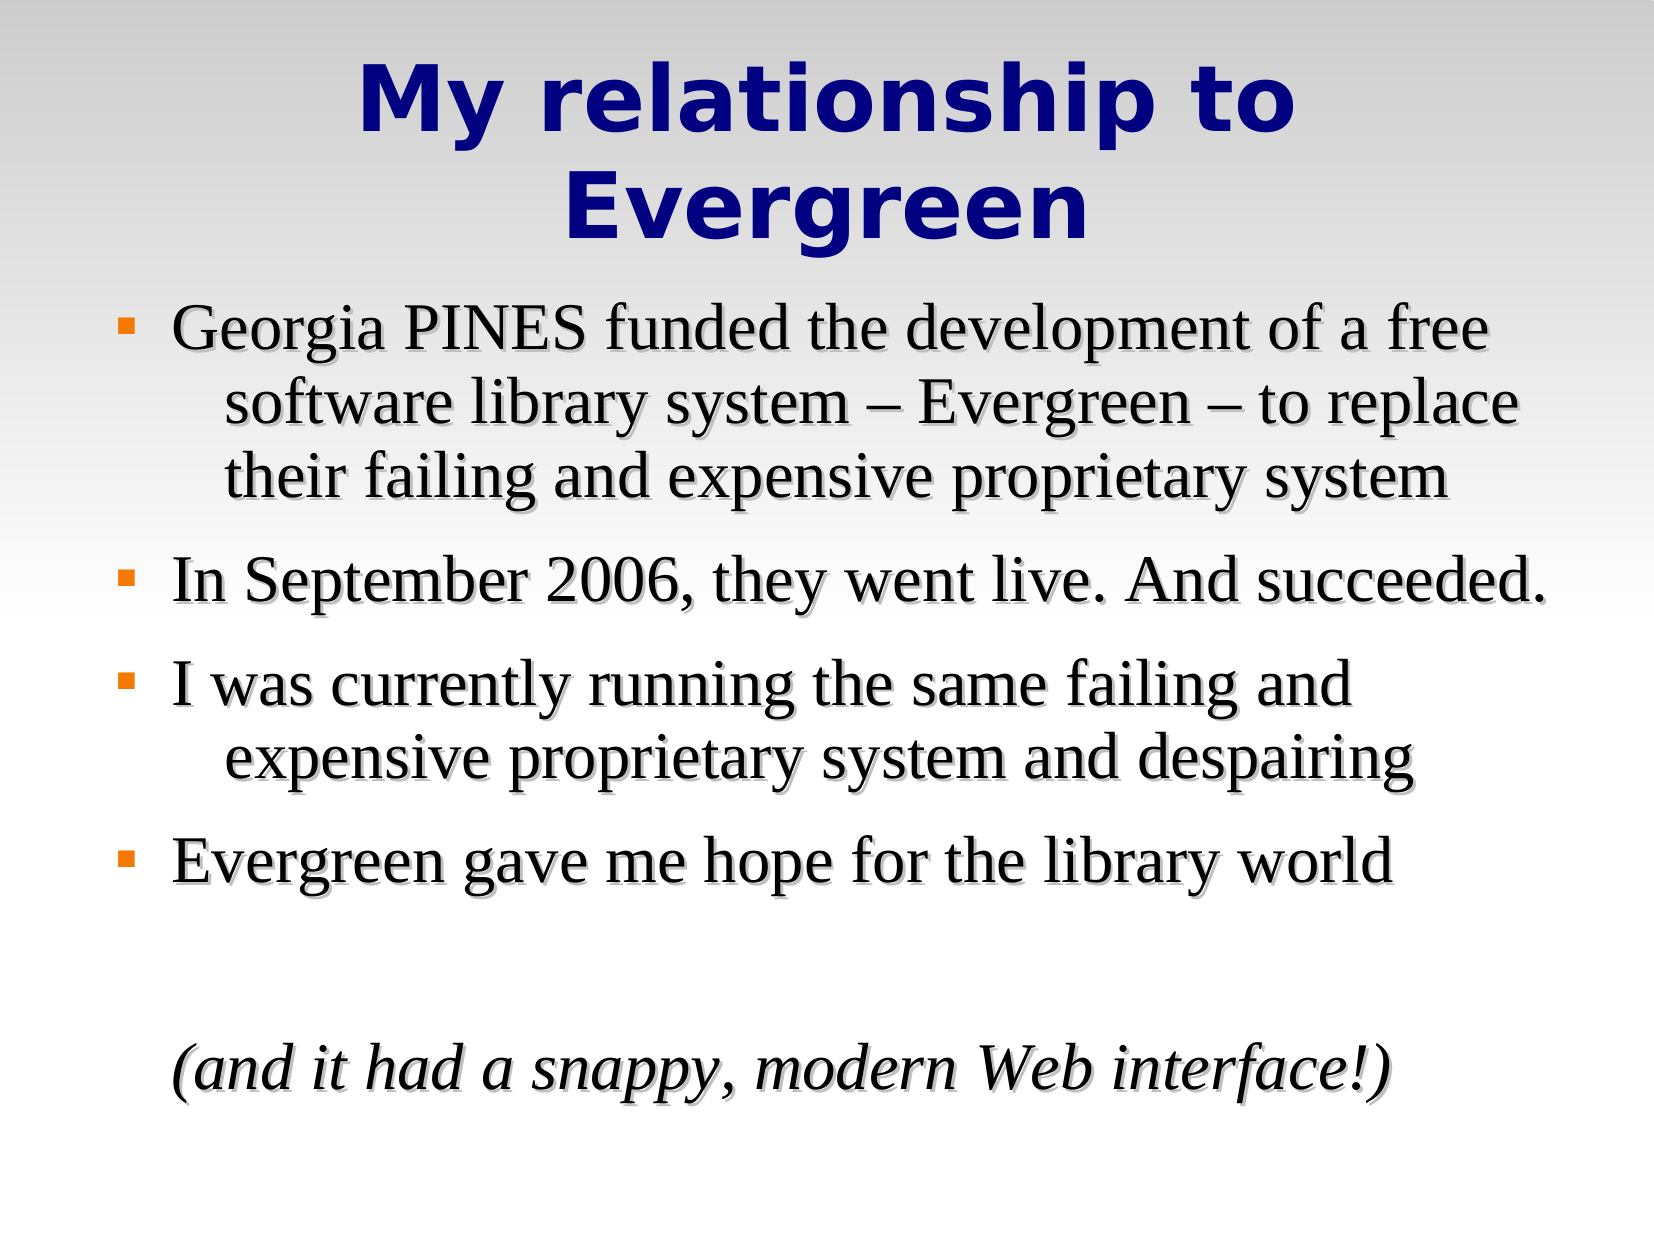

# My relationship to Evergreen
Georgia PINES funded the development of a free software library system – Evergreen – to replace their failing and expensive proprietary system
In September 2006, they went live. And succeeded.
I was currently running the same failing and expensive proprietary system and despairing
Evergreen gave me hope for the library world
(and it had a snappy, modern Web interface!)